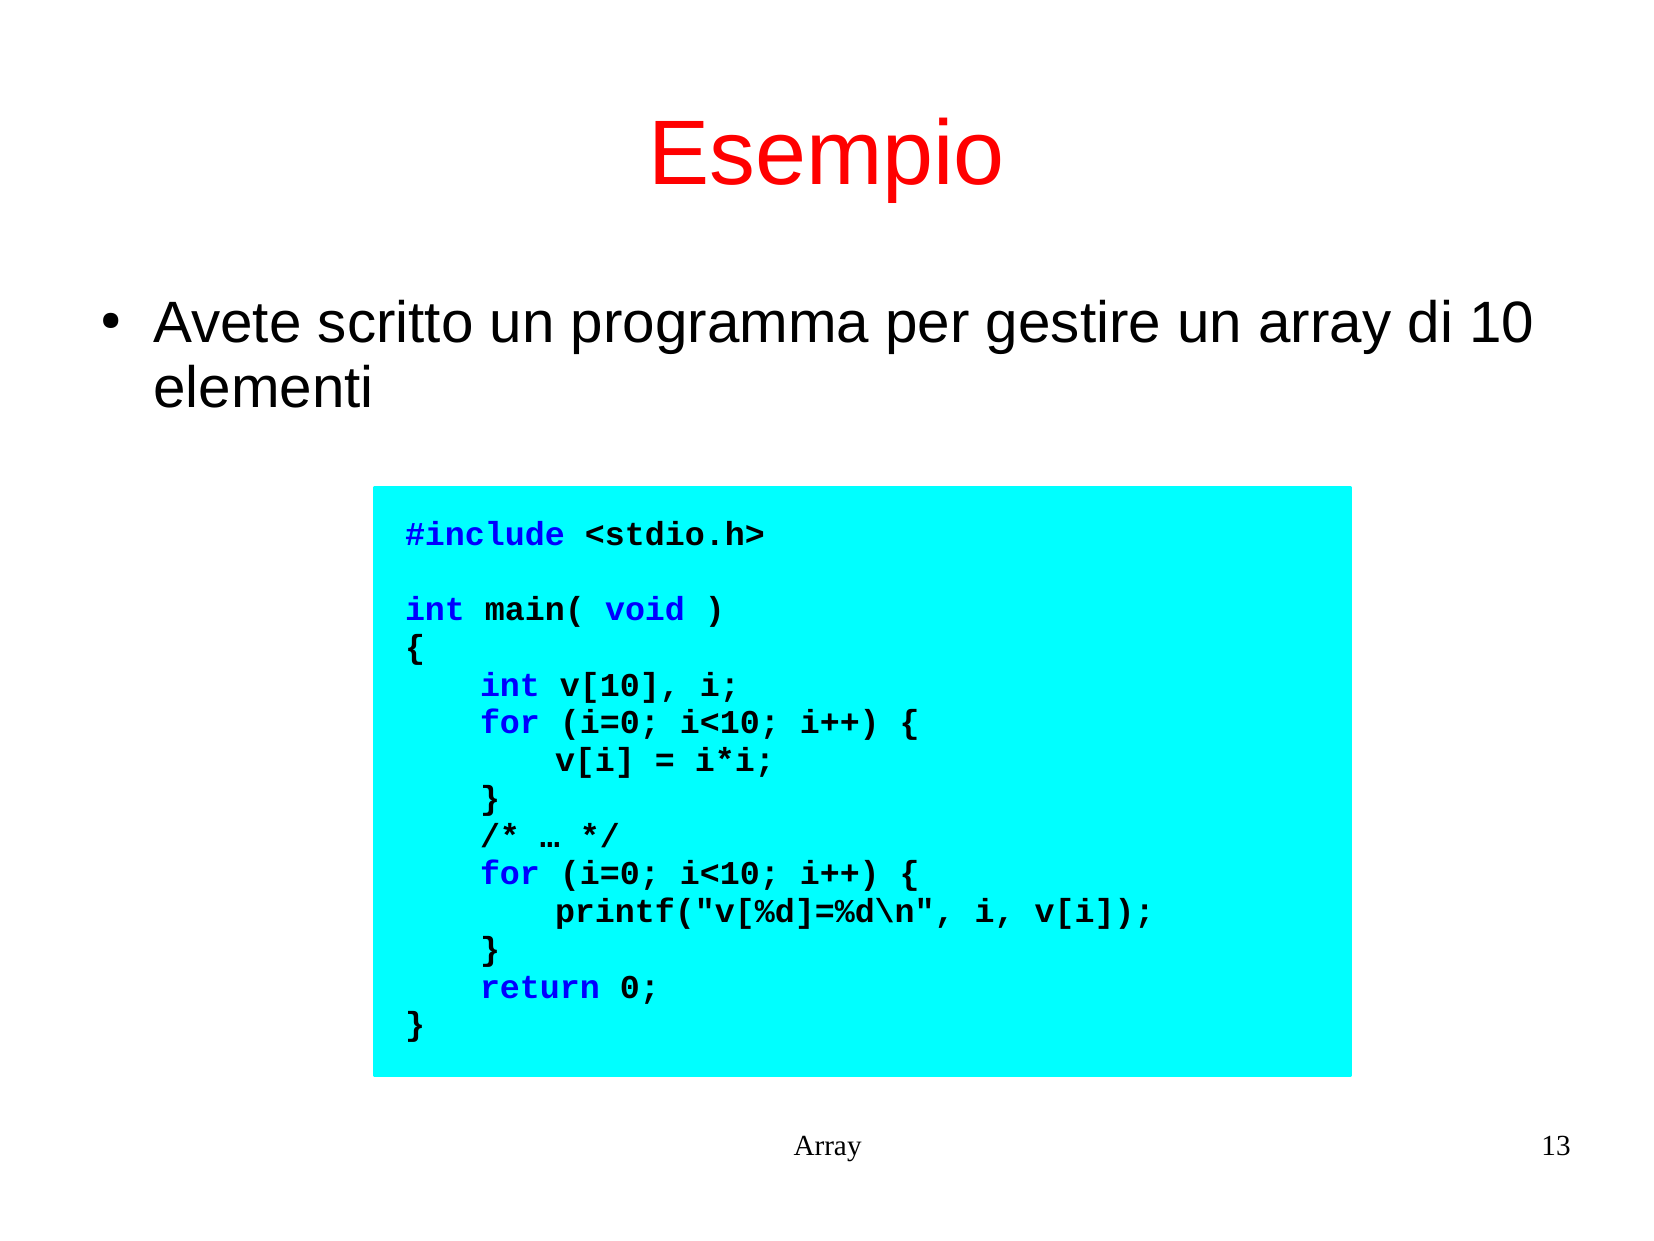

# Esempio
Avete scritto un programma per gestire un array di 10 elementi
#include <stdio.h>
int main( void )
{
	int v[10], i;
	for (i=0; i<10; i++) {
		v[i] = i*i;
	}
	/* … */
	for (i=0; i<10; i++) {
		printf("v[%d]=%d\n", i, v[i]);
	}
	return 0;
}
Array
13